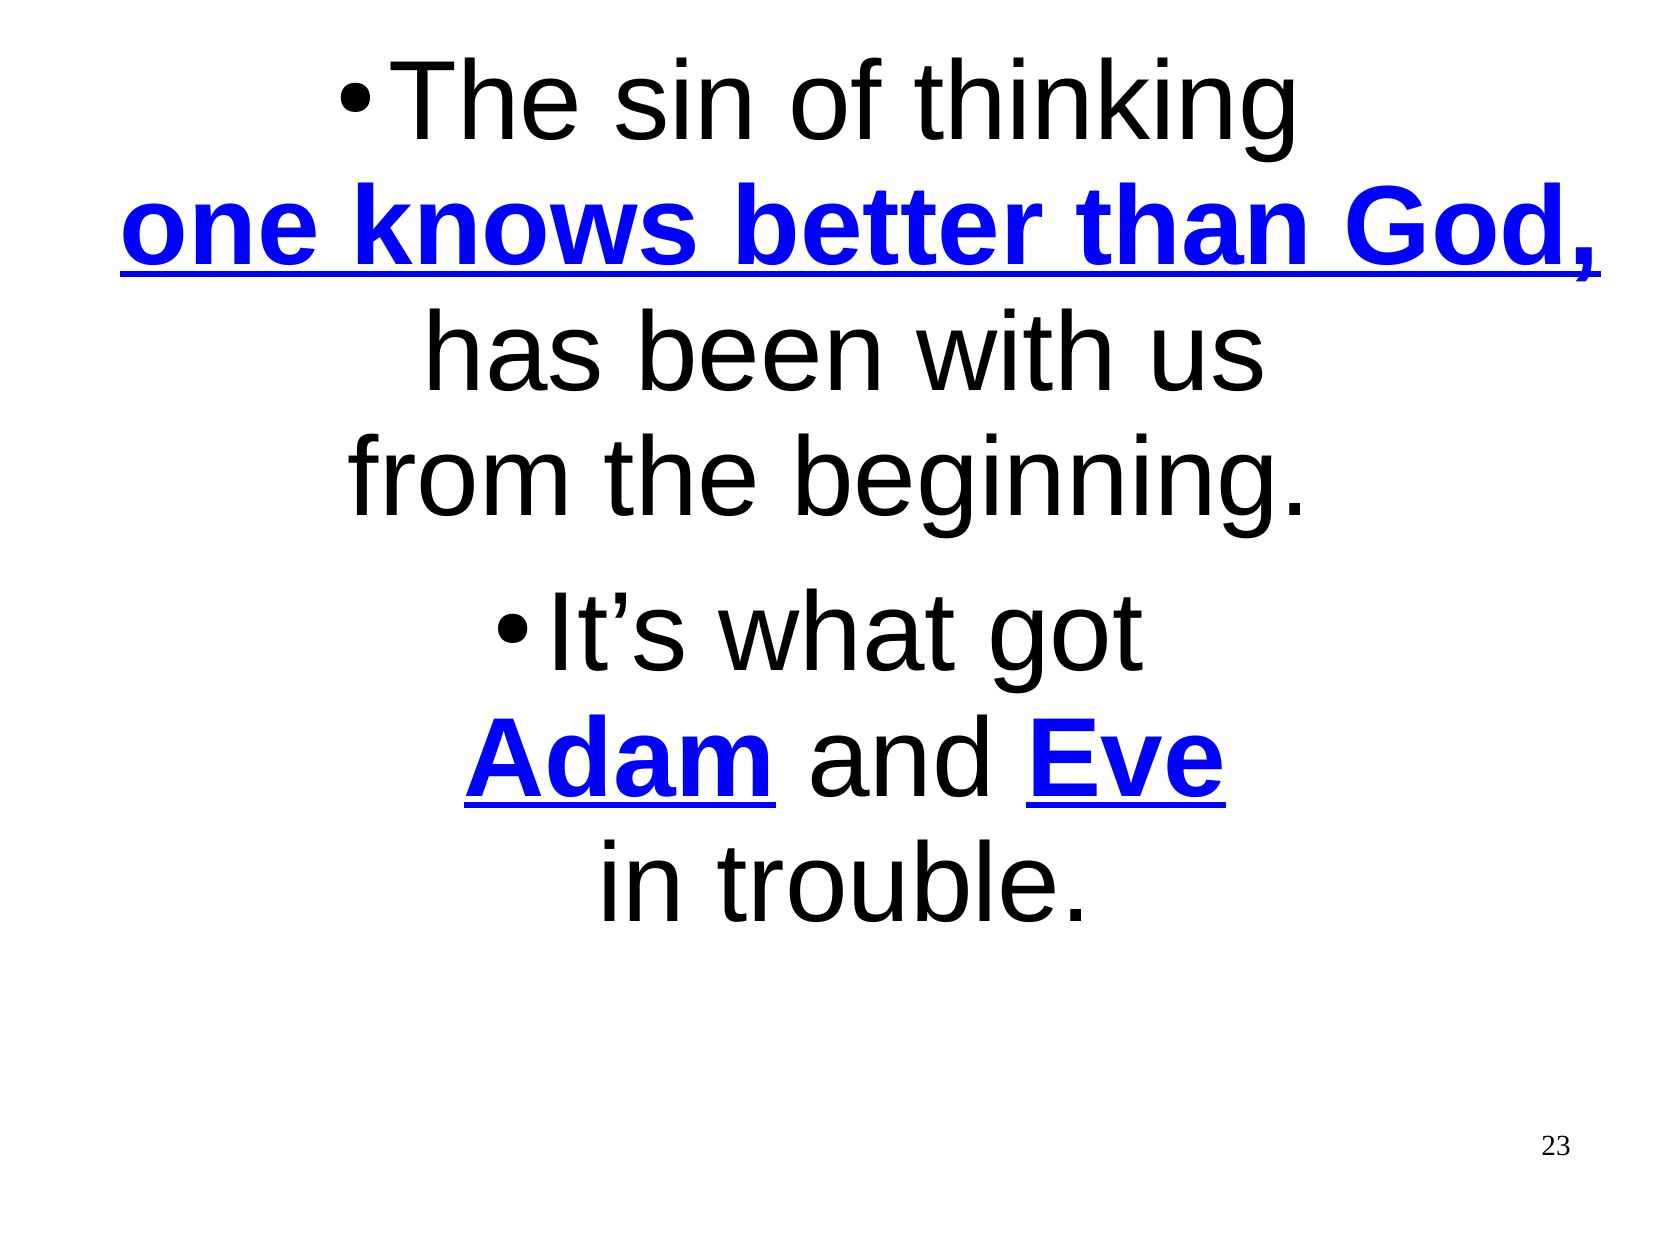

# The sin of thinking one knows better than God, has been with us from the beginning.
It’s what got
Adam and Eve
in trouble.
23